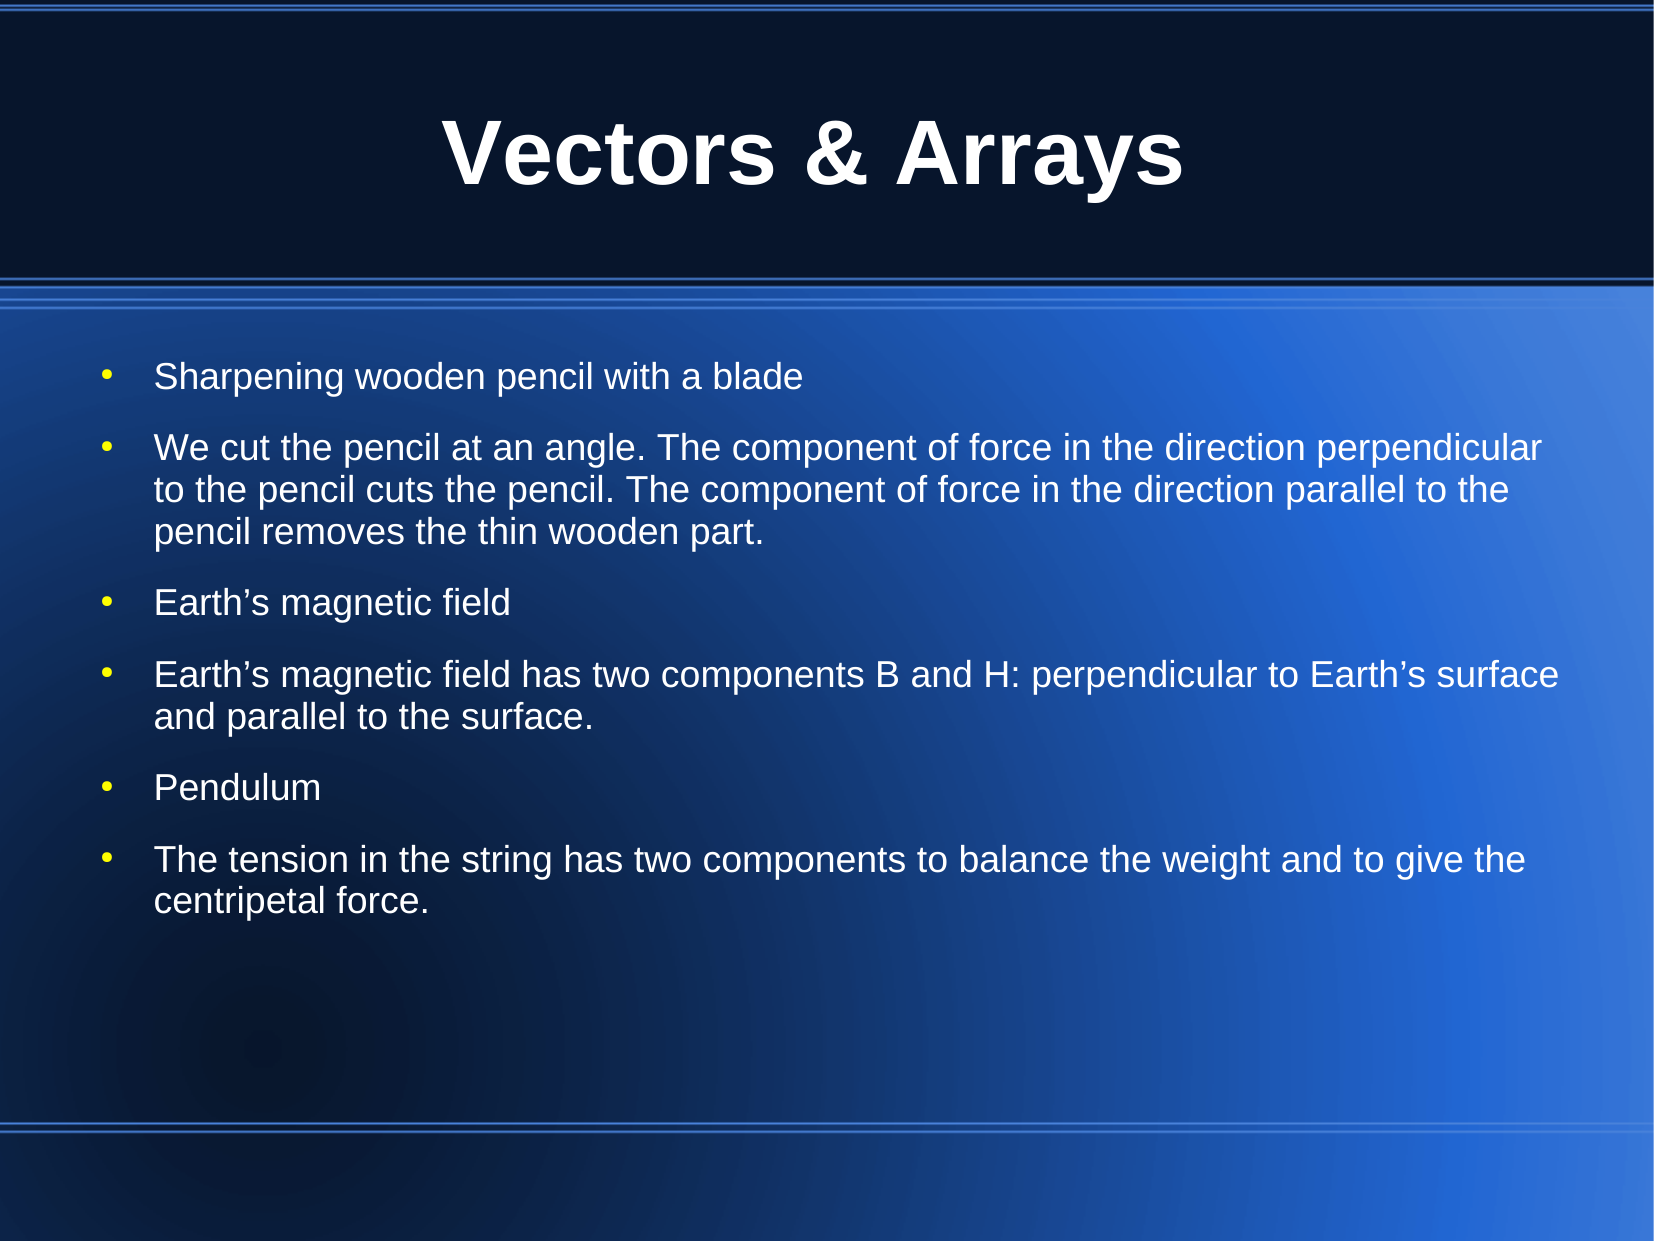

# Vectors & Arrays
Sharpening wooden pencil with a blade
We cut the pencil at an angle. The component of force in the direction perpendicular to the pencil cuts the pencil. The component of force in the direction parallel to the pencil removes the thin wooden part.
Earth’s magnetic field
Earth’s magnetic field has two components B and H: perpendicular to Earth’s surface and parallel to the surface.
Pendulum
The tension in the string has two components to balance the weight and to give the centripetal force.